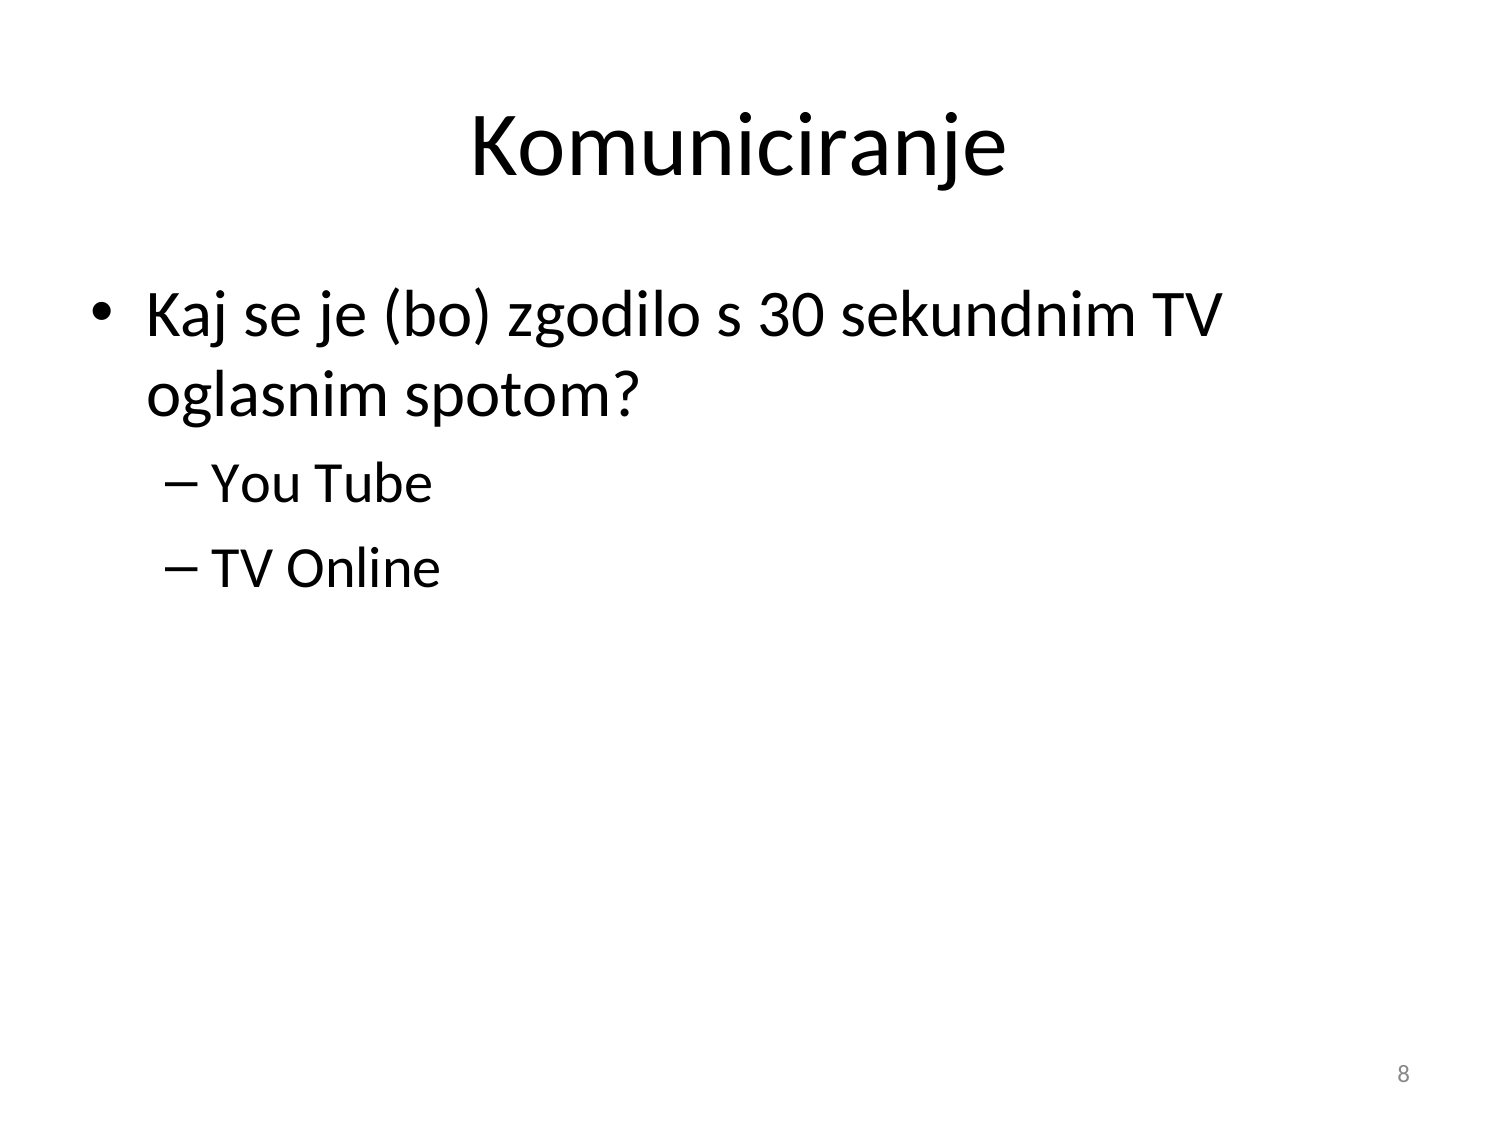

# Komuniciranje
Kaj se je (bo) zgodilo s 30 sekundnim TV oglasnim spotom?
You Tube
TV Online